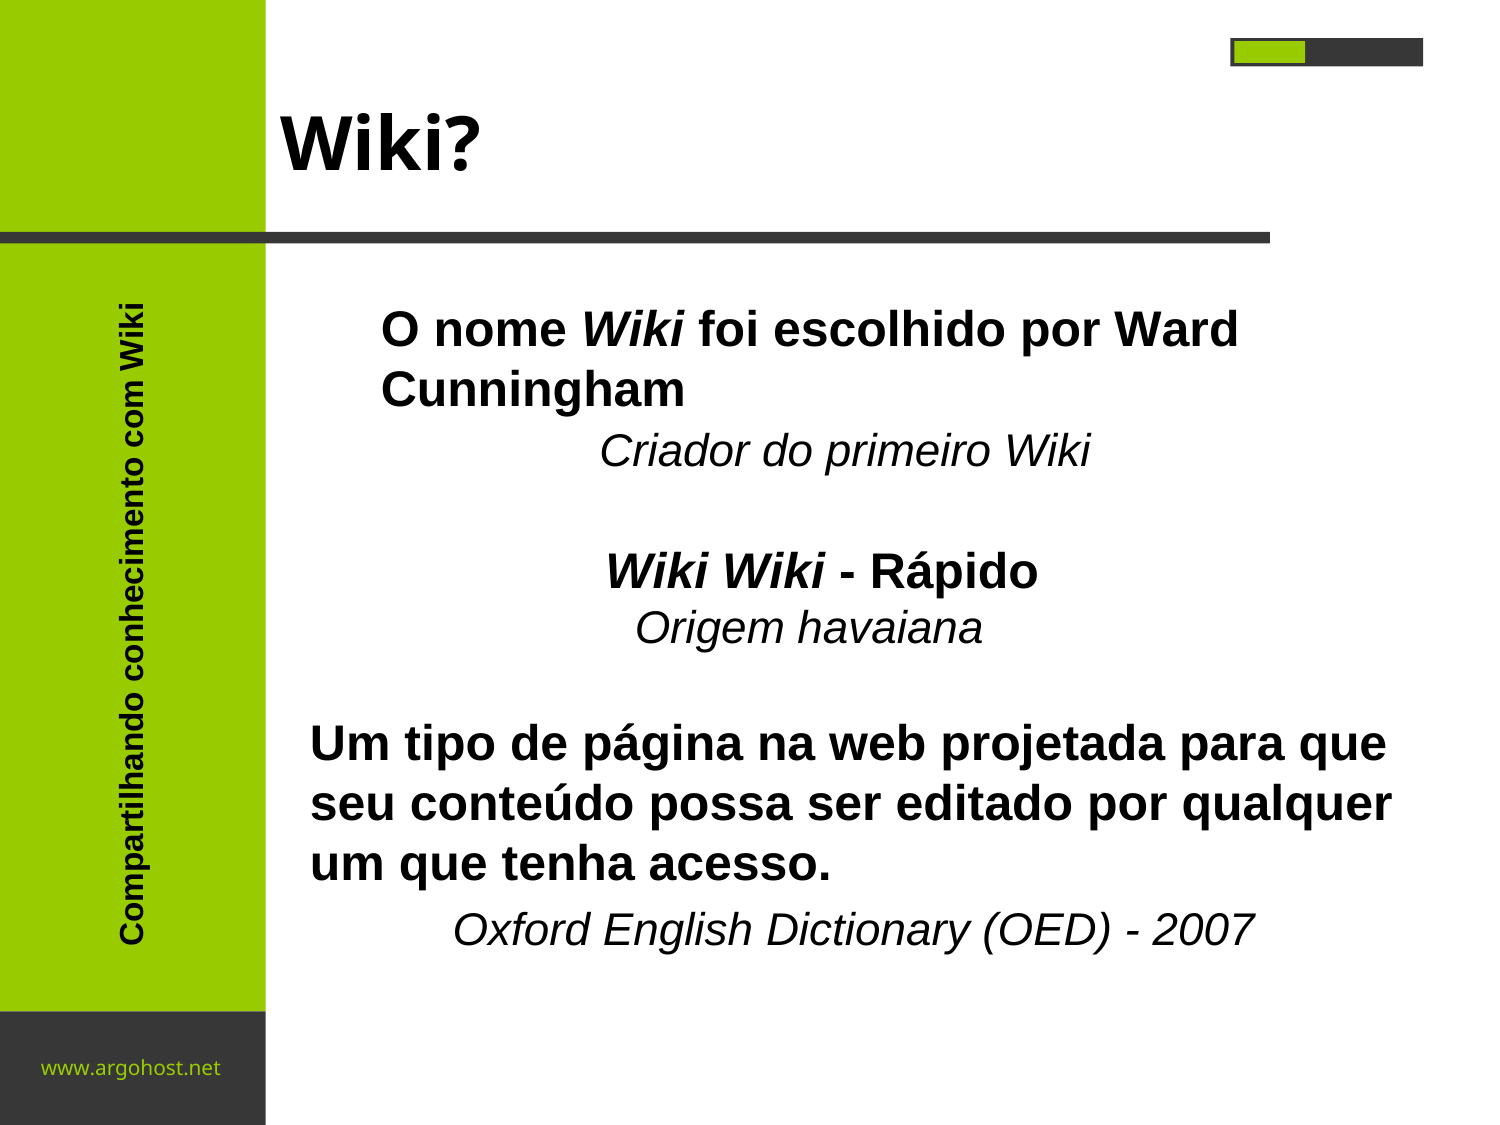

Wiki?
O nome Wiki foi escolhido por Ward Cunningham
Criador do primeiro Wiki
Wiki Wiki - Rápido
Origem havaiana
Compartilhando conhecimento com Wiki
Um tipo de página na web projetada para que seu conteúdo possa ser editado por qualquer um que tenha acesso.
 Oxford English Dictionary (OED) - 2007
www.argohost.net